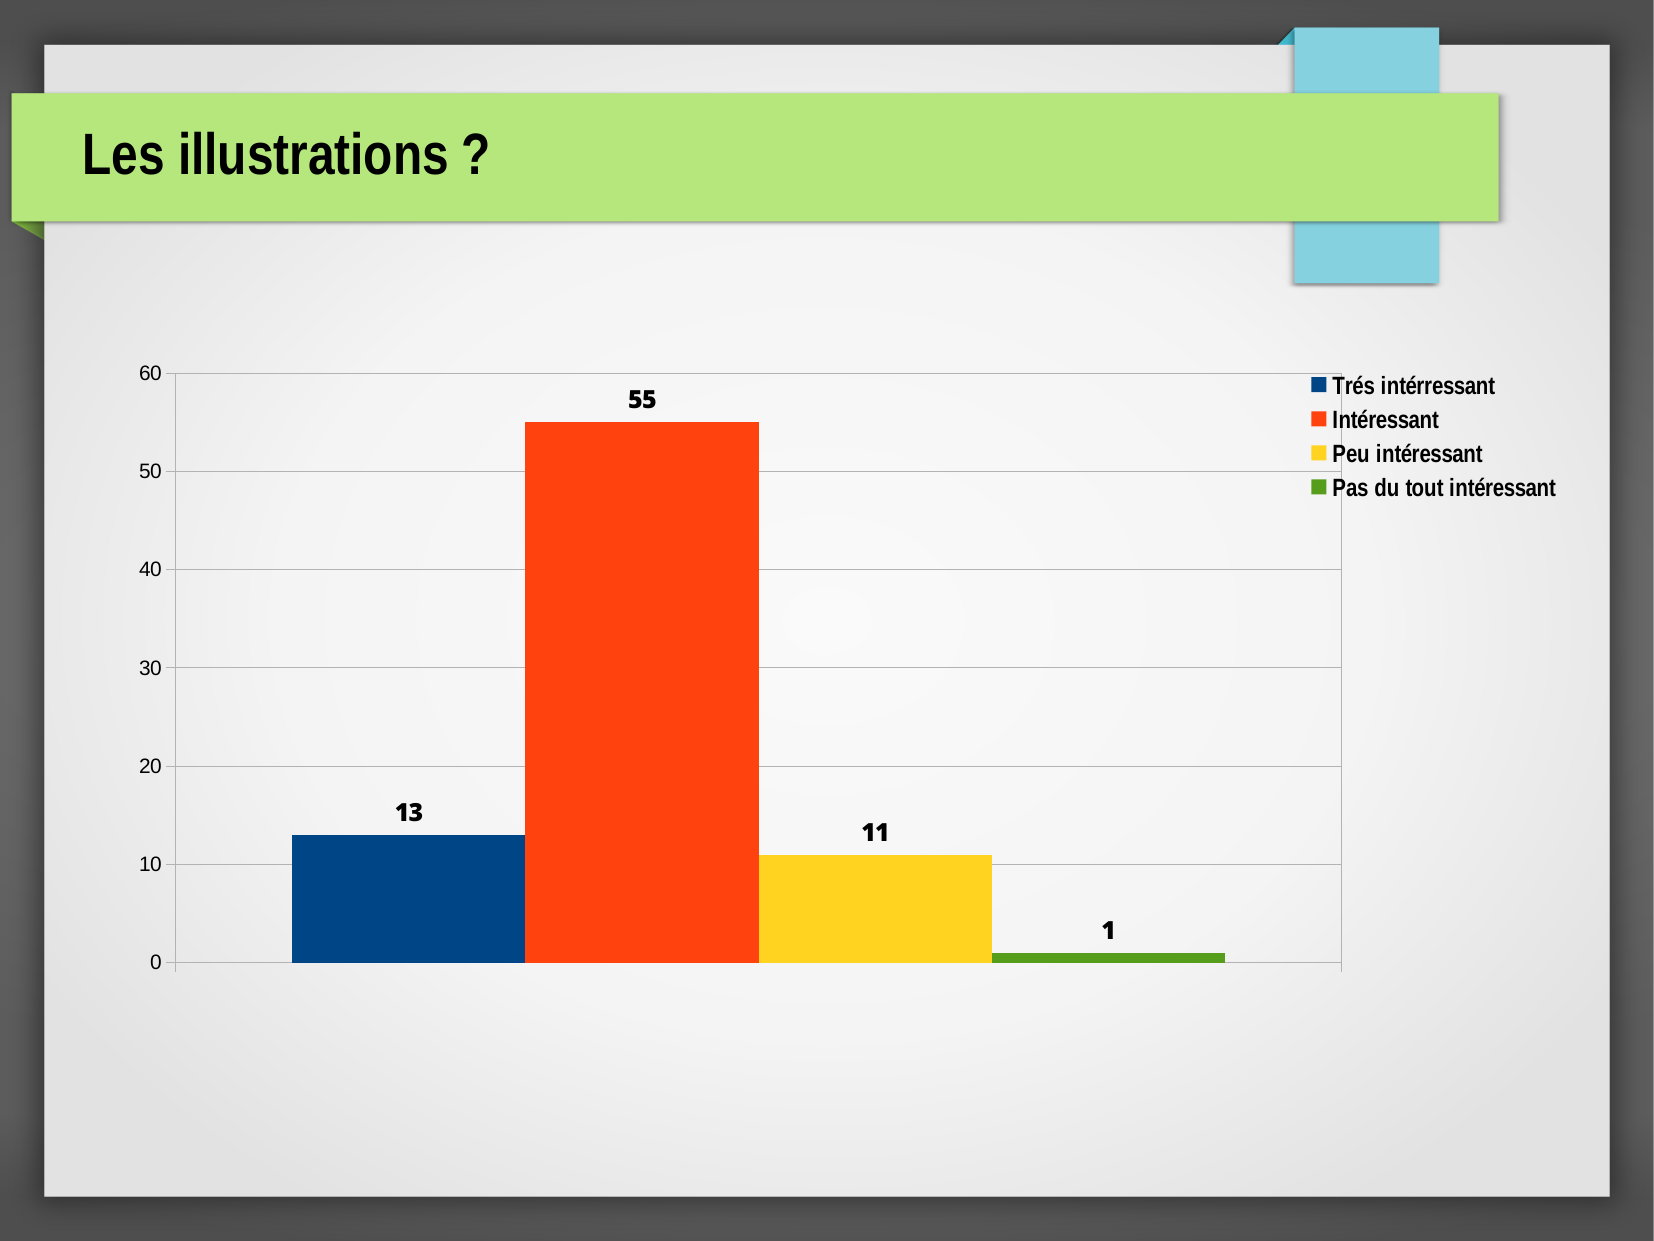

# Les illustrations ?
### Chart
| Category | Trés intérressant | Intéressant | Peu intéressant | Pas du tout intéressant |
|---|---|---|---|---|
| None | 13.0 | 55.0 | 11.0 | 1.0 |